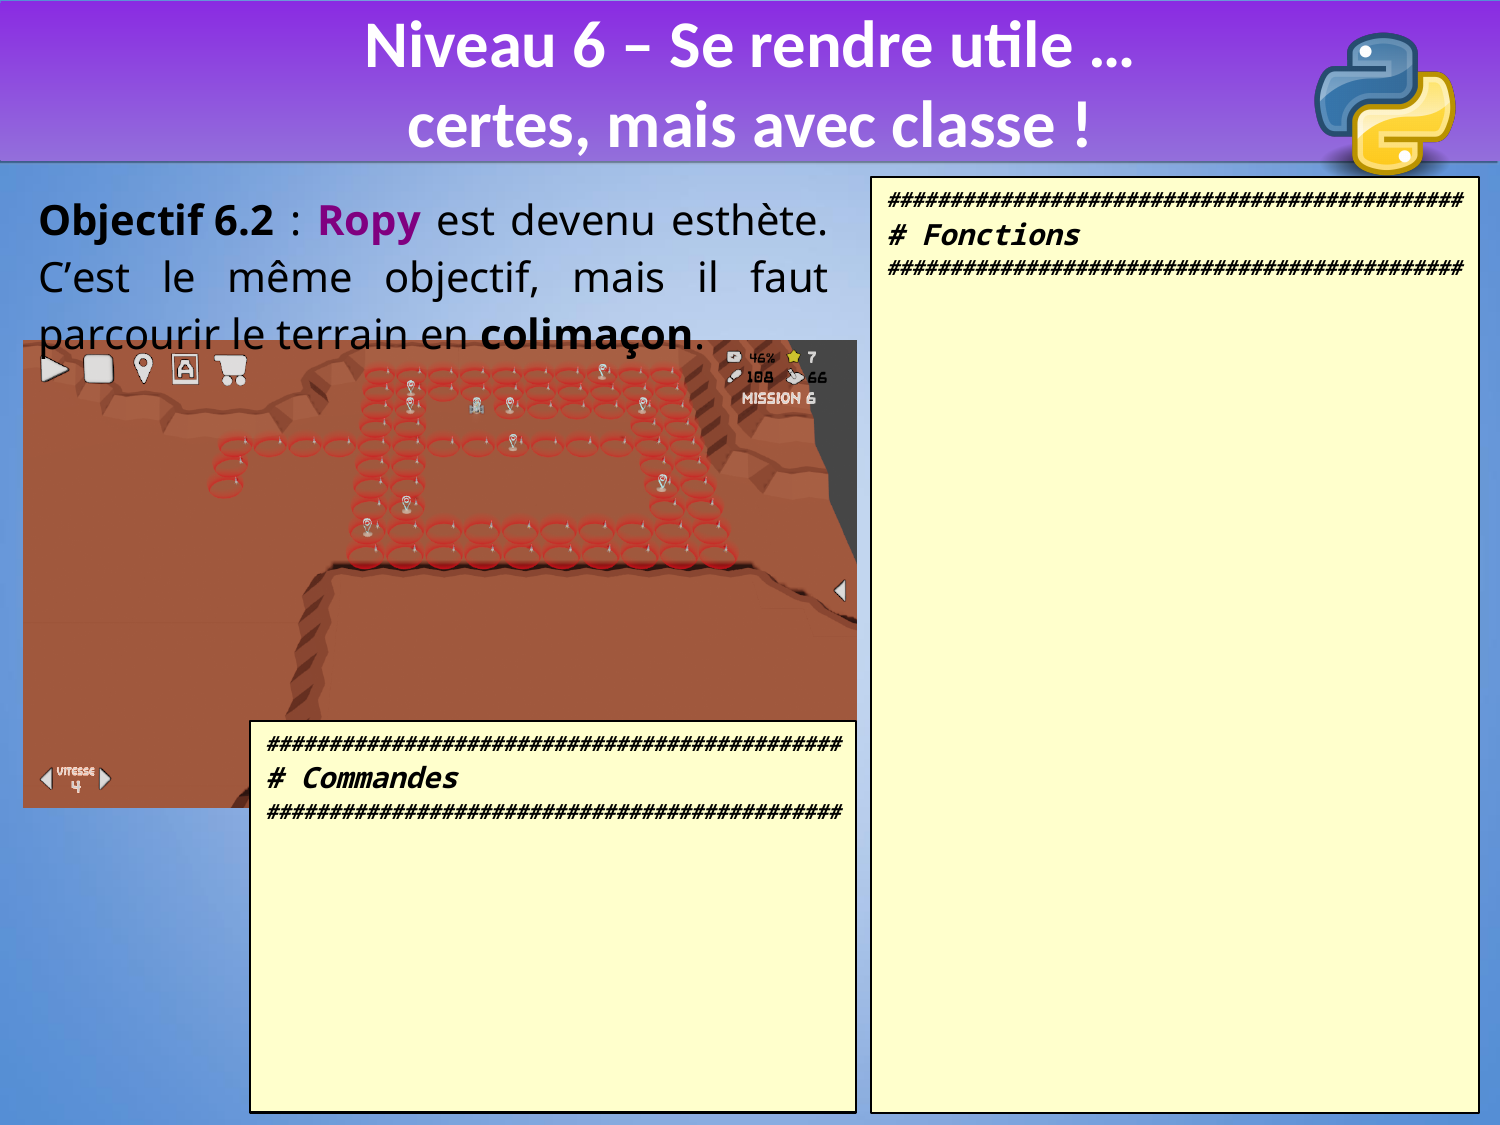

Niveau 6 – Se rendre utile …
certes, mais avec classe !
##############################################
# Fonctions
##############################################
Objectif 6.2 : Ropy est devenu esthète. C’est le même objectif, mais il faut parcourir le terrain en colimaçon.
##############################################
# Commandes
##############################################